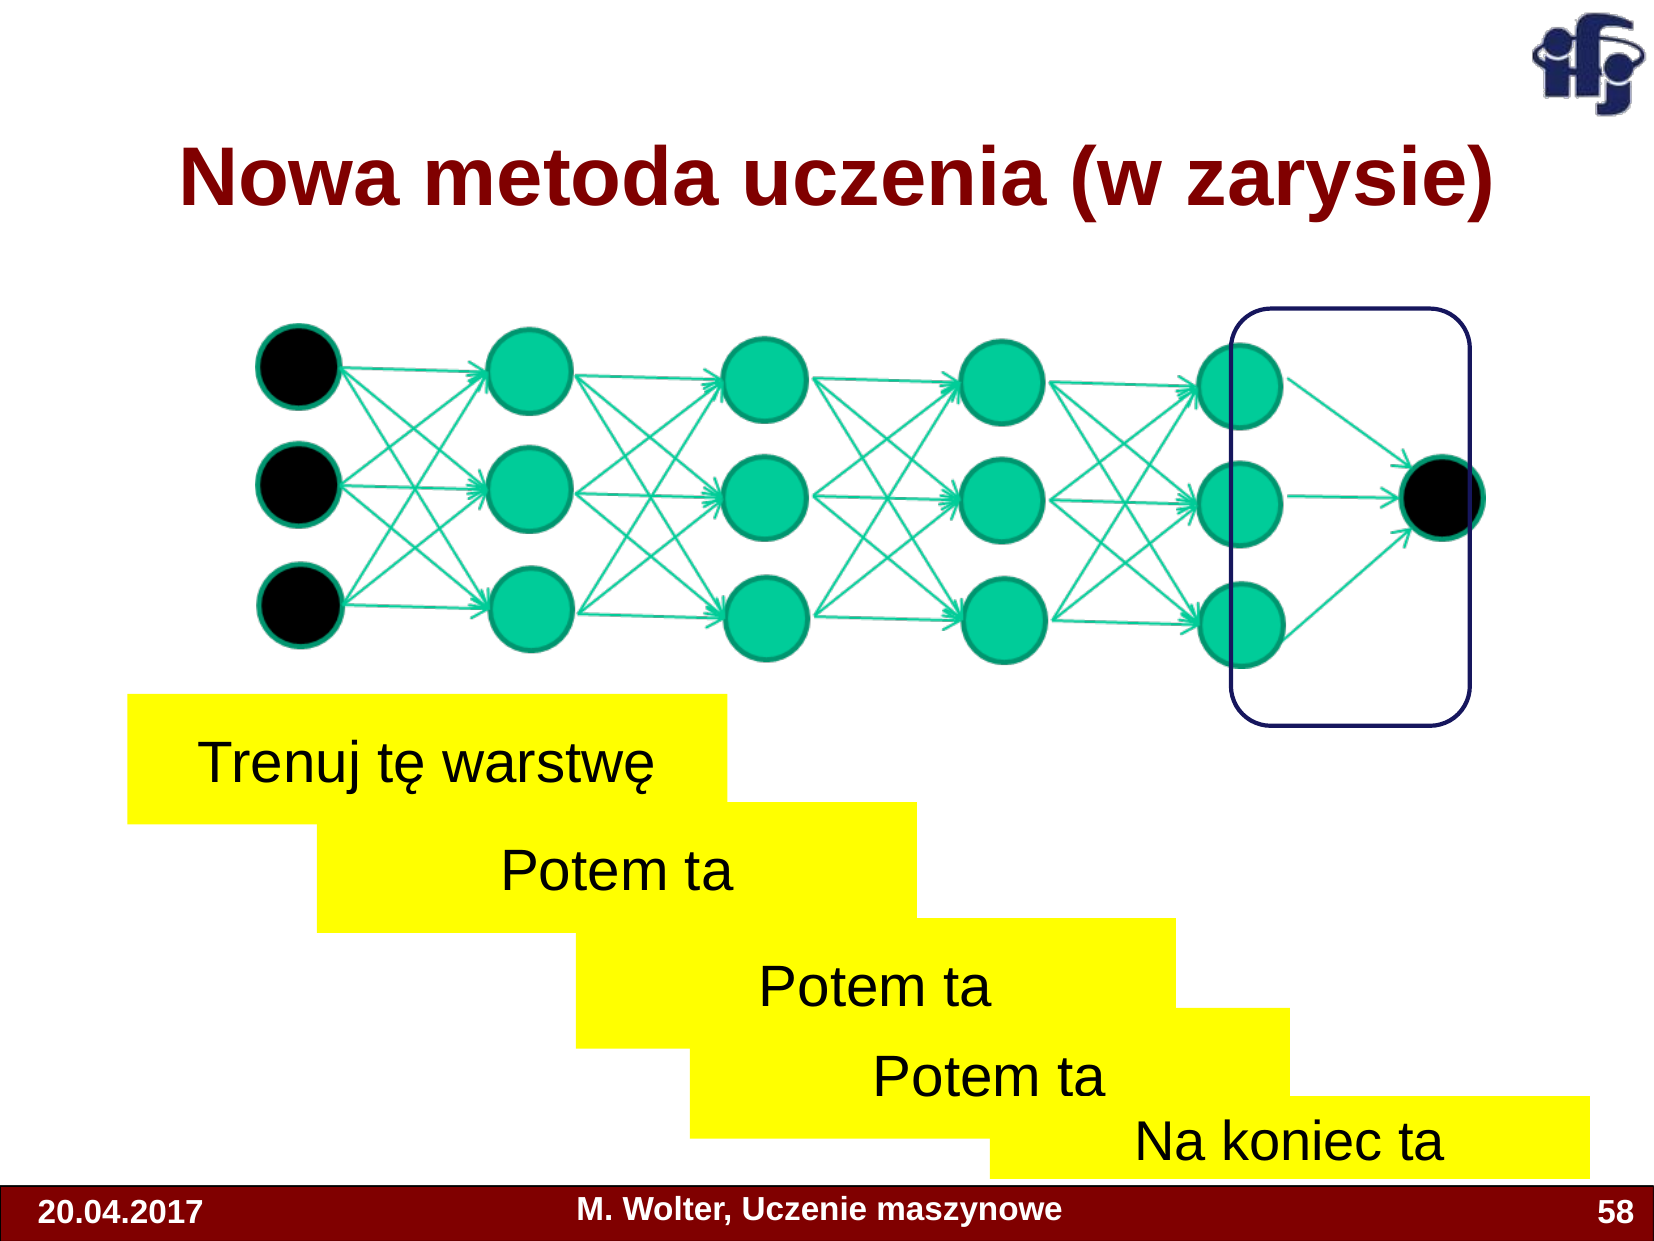

# Nowa metoda uczenia (w zarysie)
Trenuj tę warstwę
Potem ta
Potem ta
Potem ta
Na koniec ta